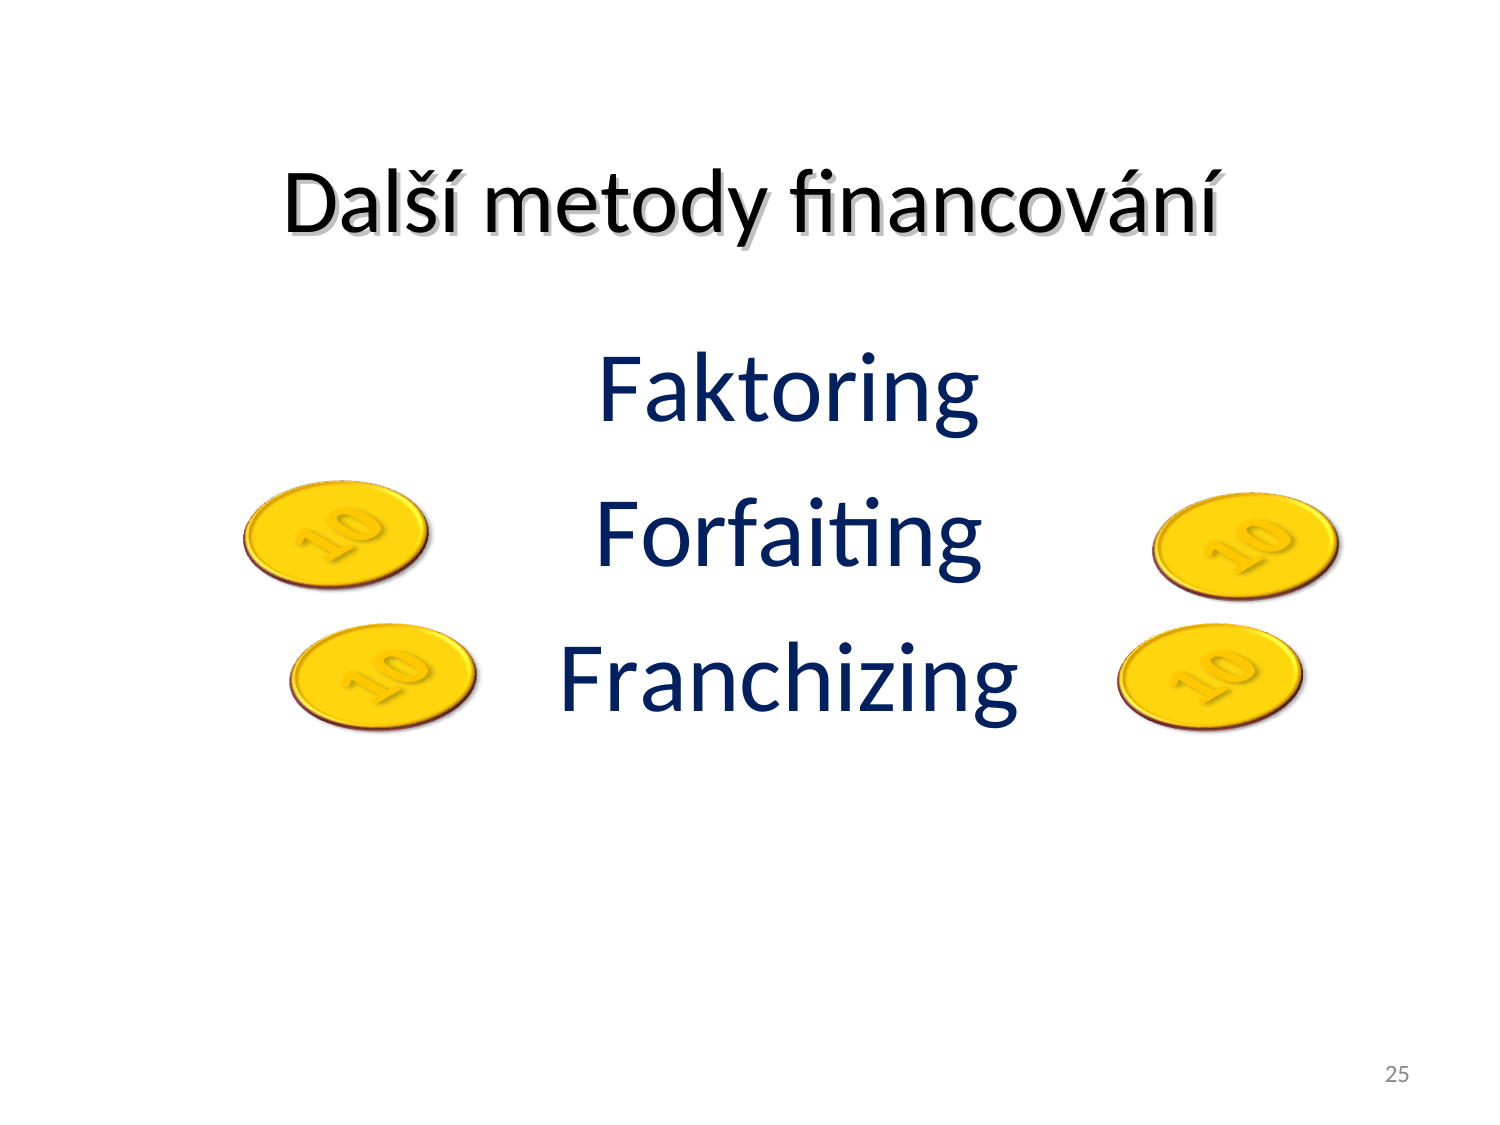

# Další metody financování
Faktoring
Forfaiting
Franchizing